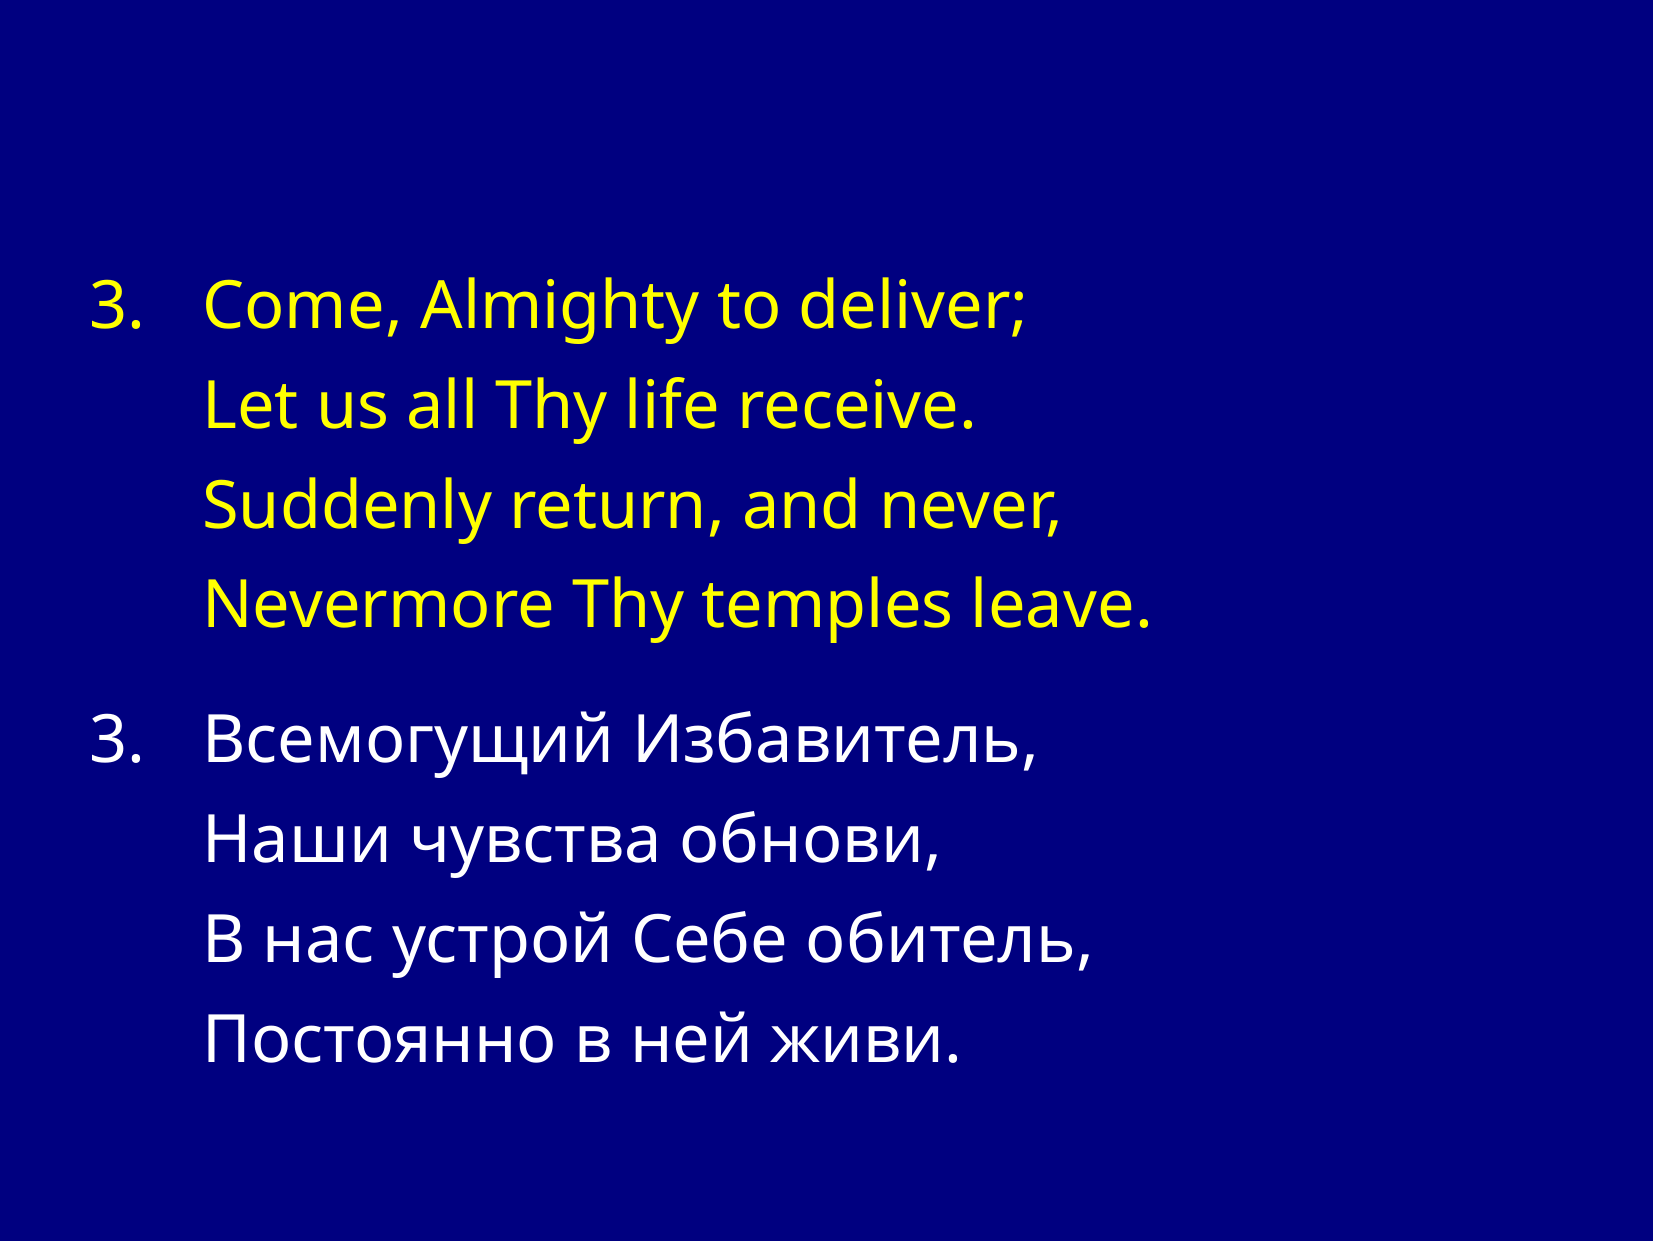

3.	Come, Almighty to deliver;
	Let us all Thy life receive.
	Suddenly return, and never,
	Nevermore Thy temples leave.
3.	Всемогущий Избавитель,
	Наши чувства обнови,
	В нас устрой Себе обитель,
	Постоянно в ней живи.